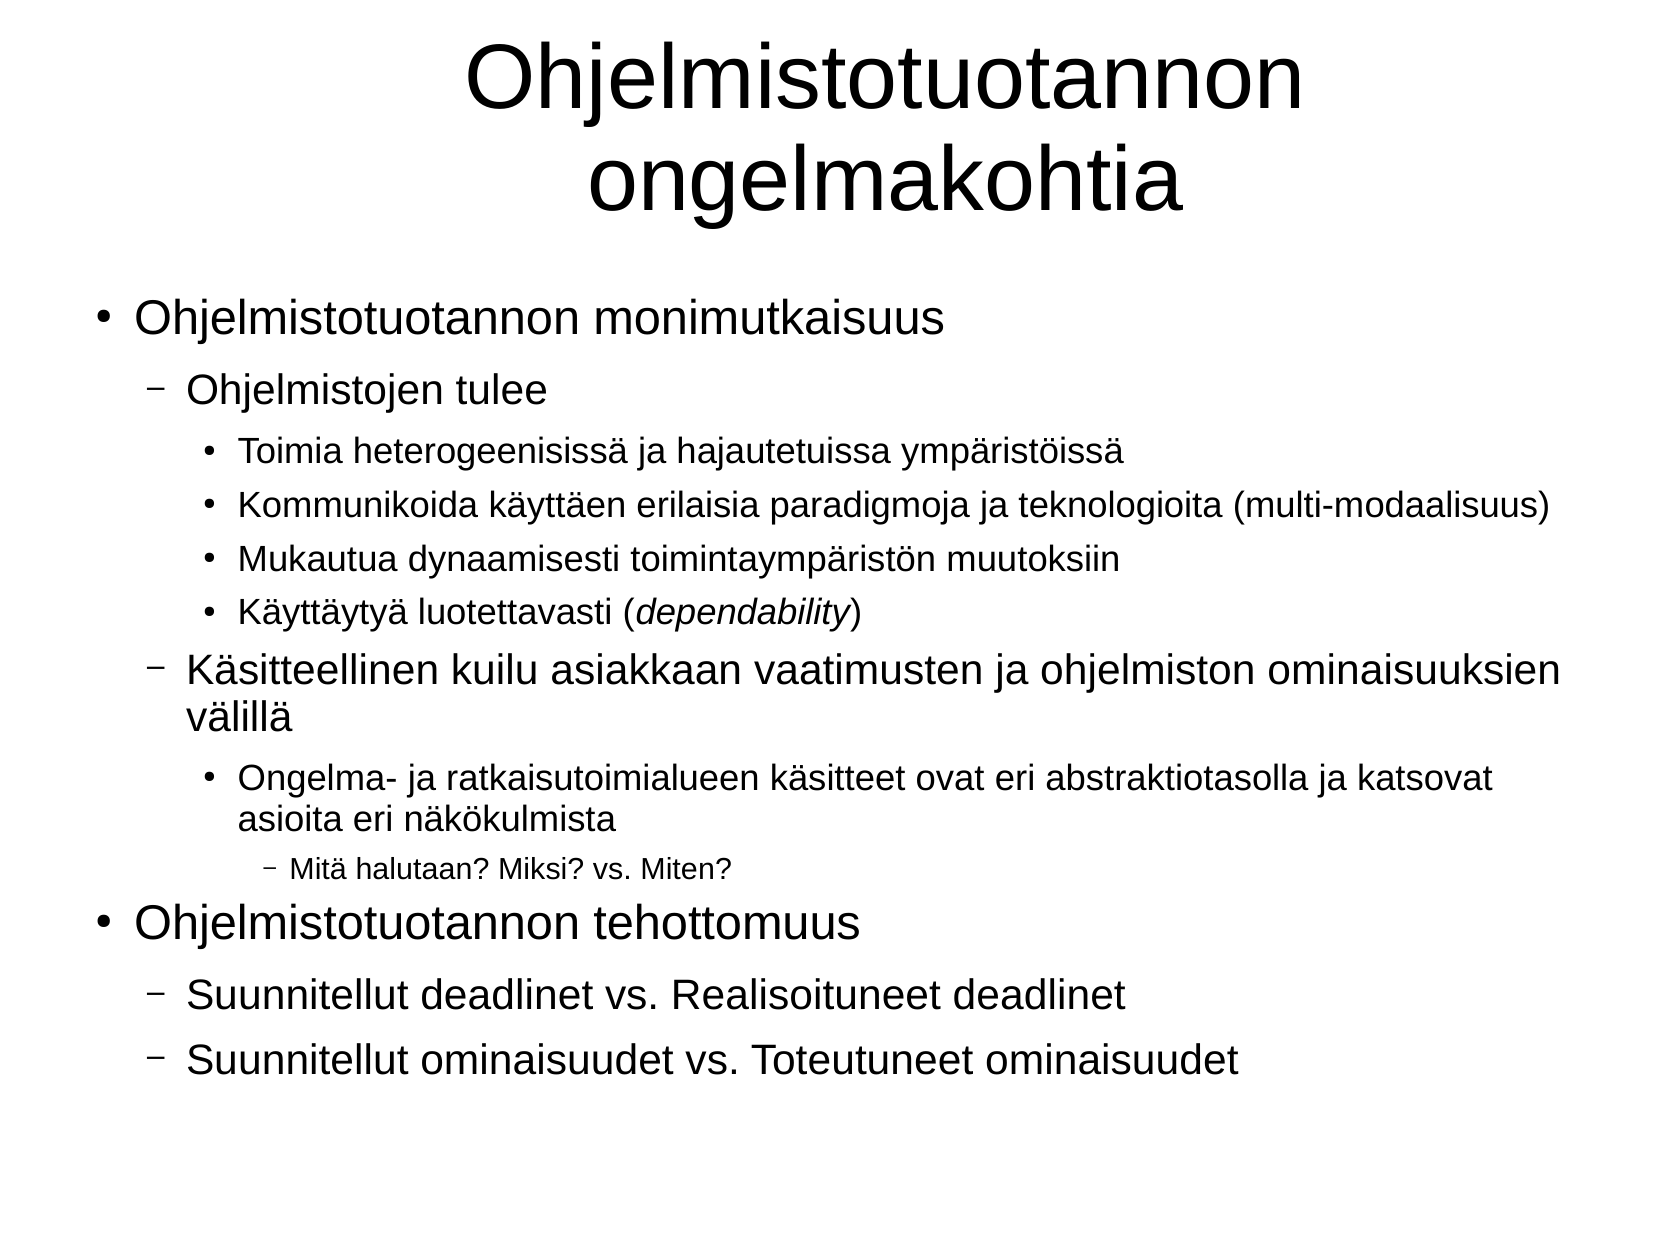

# Ohjelmistotuotannon ongelmakohtia
Ohjelmistotuotannon monimutkaisuus
Ohjelmistojen tulee
Toimia heterogeenisissä ja hajautetuissa ympäristöissä
Kommunikoida käyttäen erilaisia paradigmoja ja teknologioita (multi-modaalisuus)
Mukautua dynaamisesti toimintaympäristön muutoksiin
Käyttäytyä luotettavasti (dependability)
Käsitteellinen kuilu asiakkaan vaatimusten ja ohjelmiston ominaisuuksien välillä
Ongelma- ja ratkaisutoimialueen käsitteet ovat eri abstraktiotasolla ja katsovat asioita eri näkökulmista
Mitä halutaan? Miksi? vs. Miten?
Ohjelmistotuotannon tehottomuus
Suunnitellut deadlinet vs. Realisoituneet deadlinet
Suunnitellut ominaisuudet vs. Toteutuneet ominaisuudet